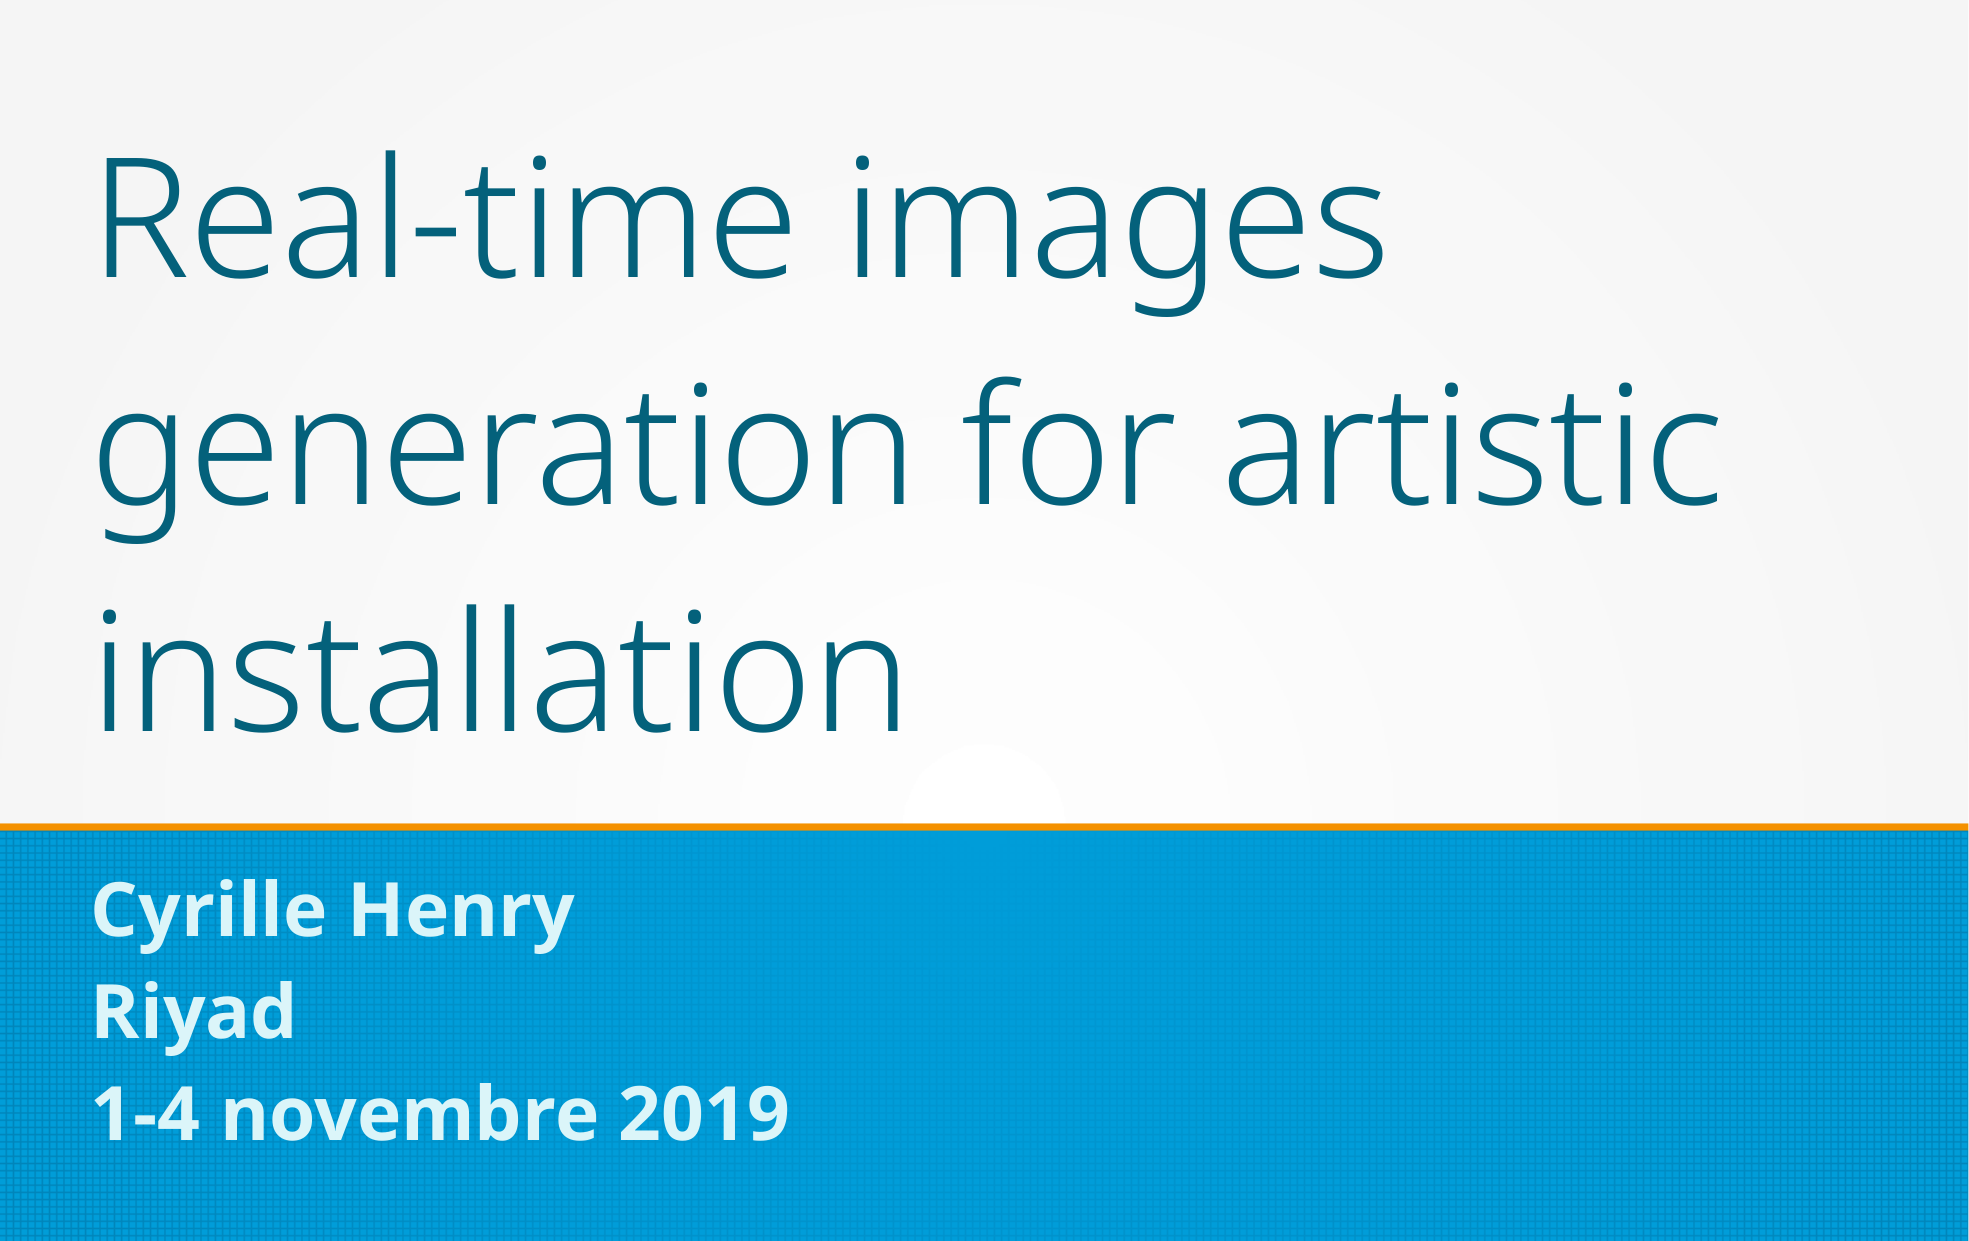

# Real-time images generation for artistic installation
Cyrille Henry
Riyad
1-4 novembre 2019